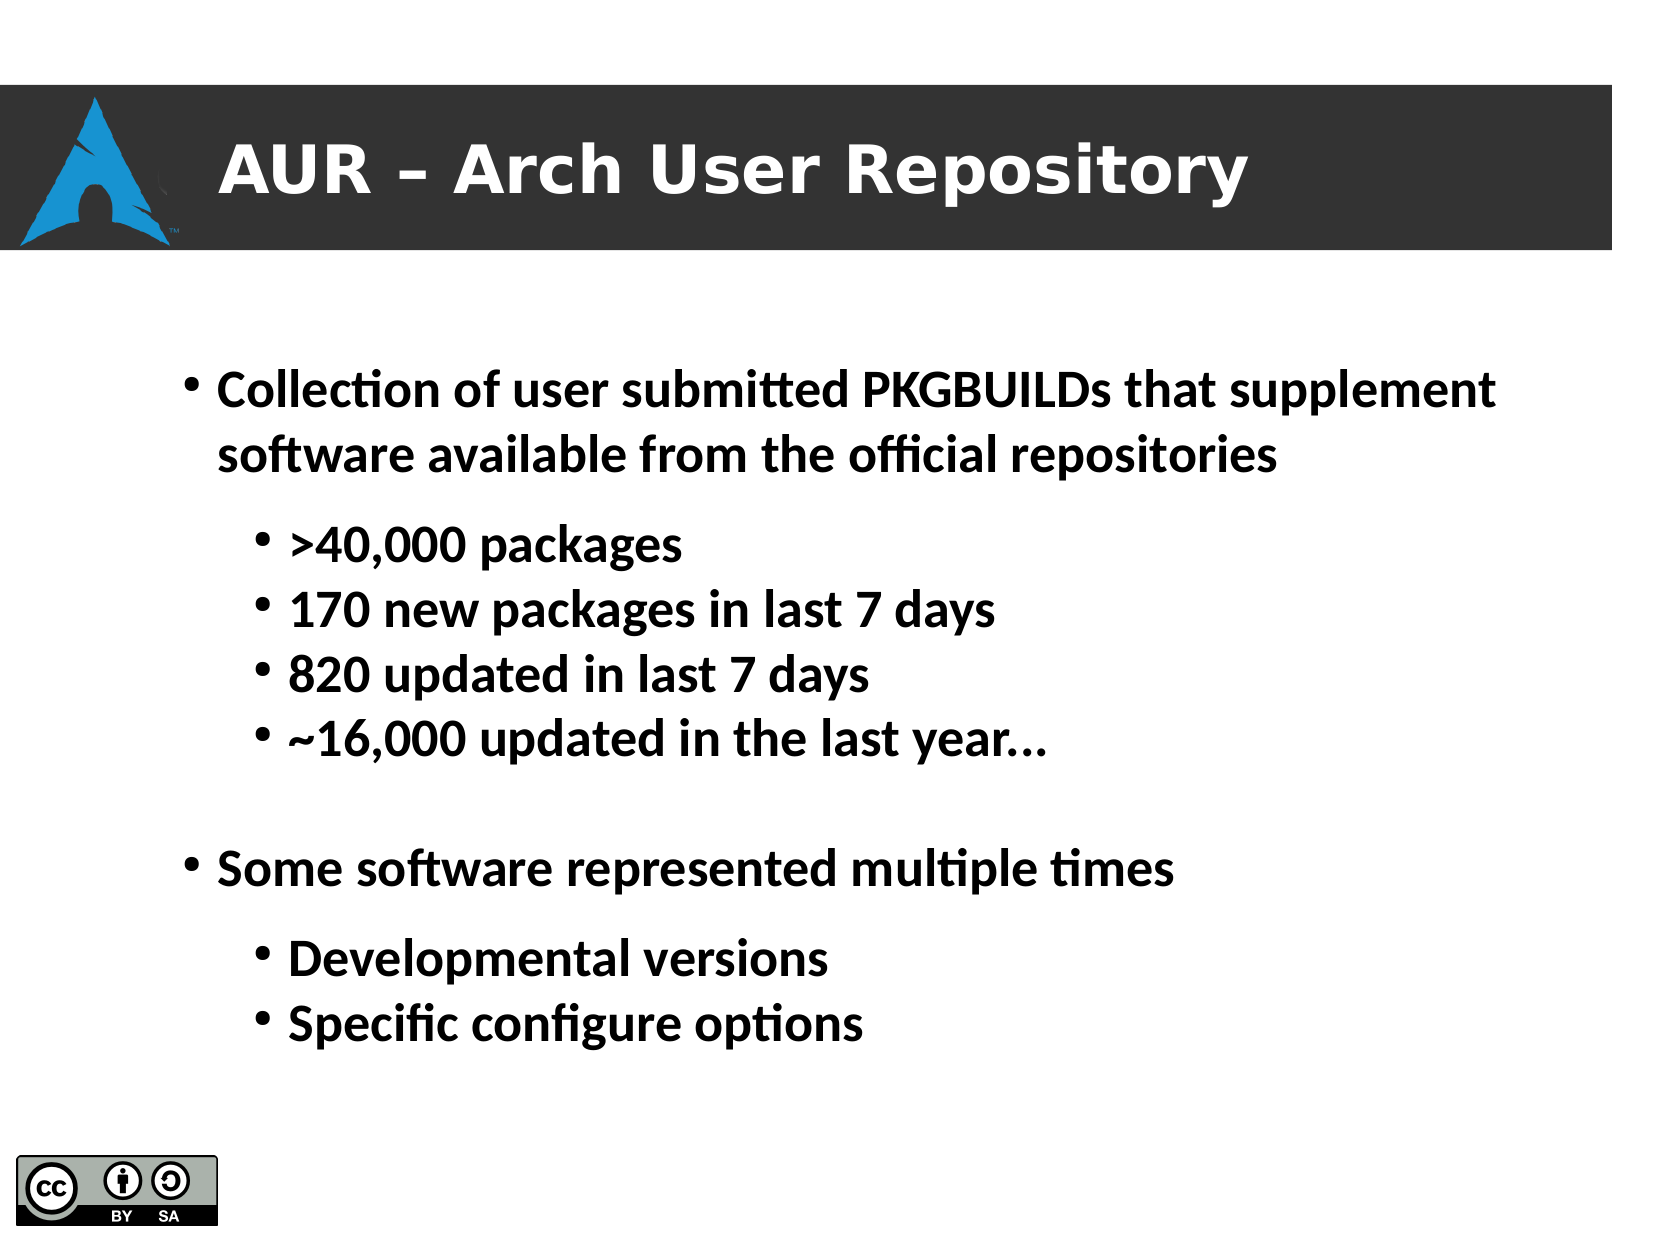

AUR – Arch User Repository
#
Collection of user submitted PKGBUILDs that supplement software available from the official repositories
>40,000 packages
170 new packages in last 7 days
820 updated in last 7 days
~16,000 updated in the last year...
Some software represented multiple times
Developmental versions
Specific configure options